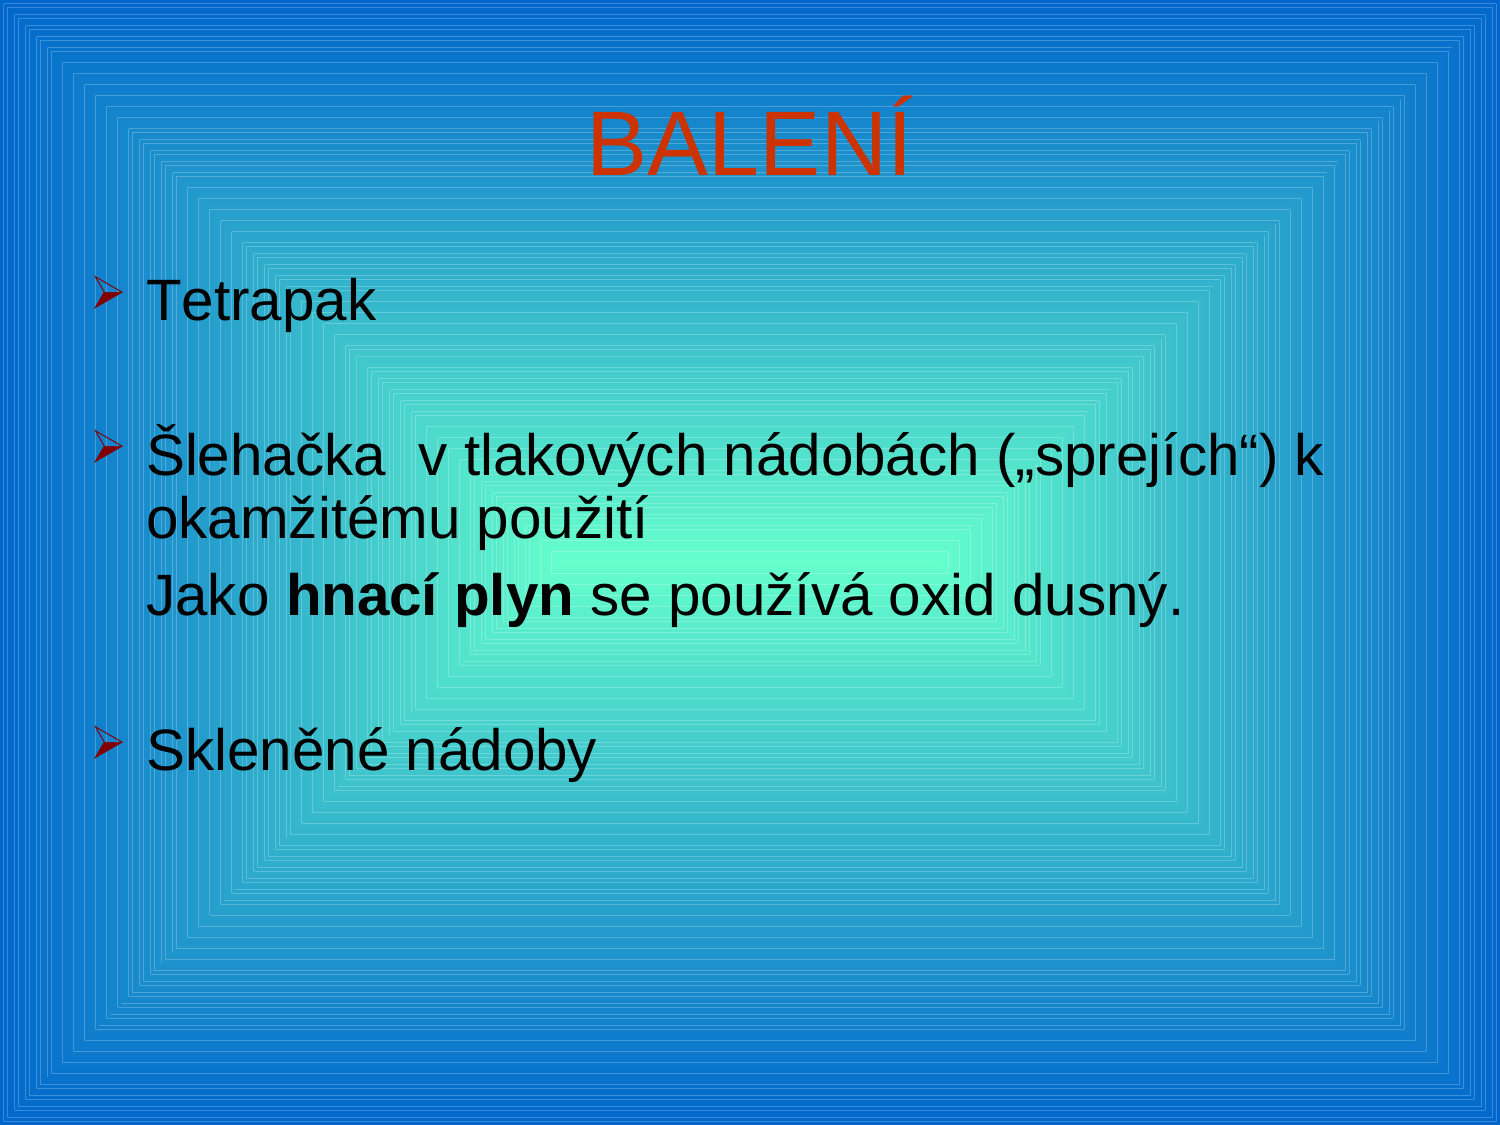

# BALENÍ
Tetrapak
Šlehačka v tlakových nádobách („sprejích“) k okamžitému použití
	Jako hnací plyn se používá oxid dusný.
Skleněné nádoby